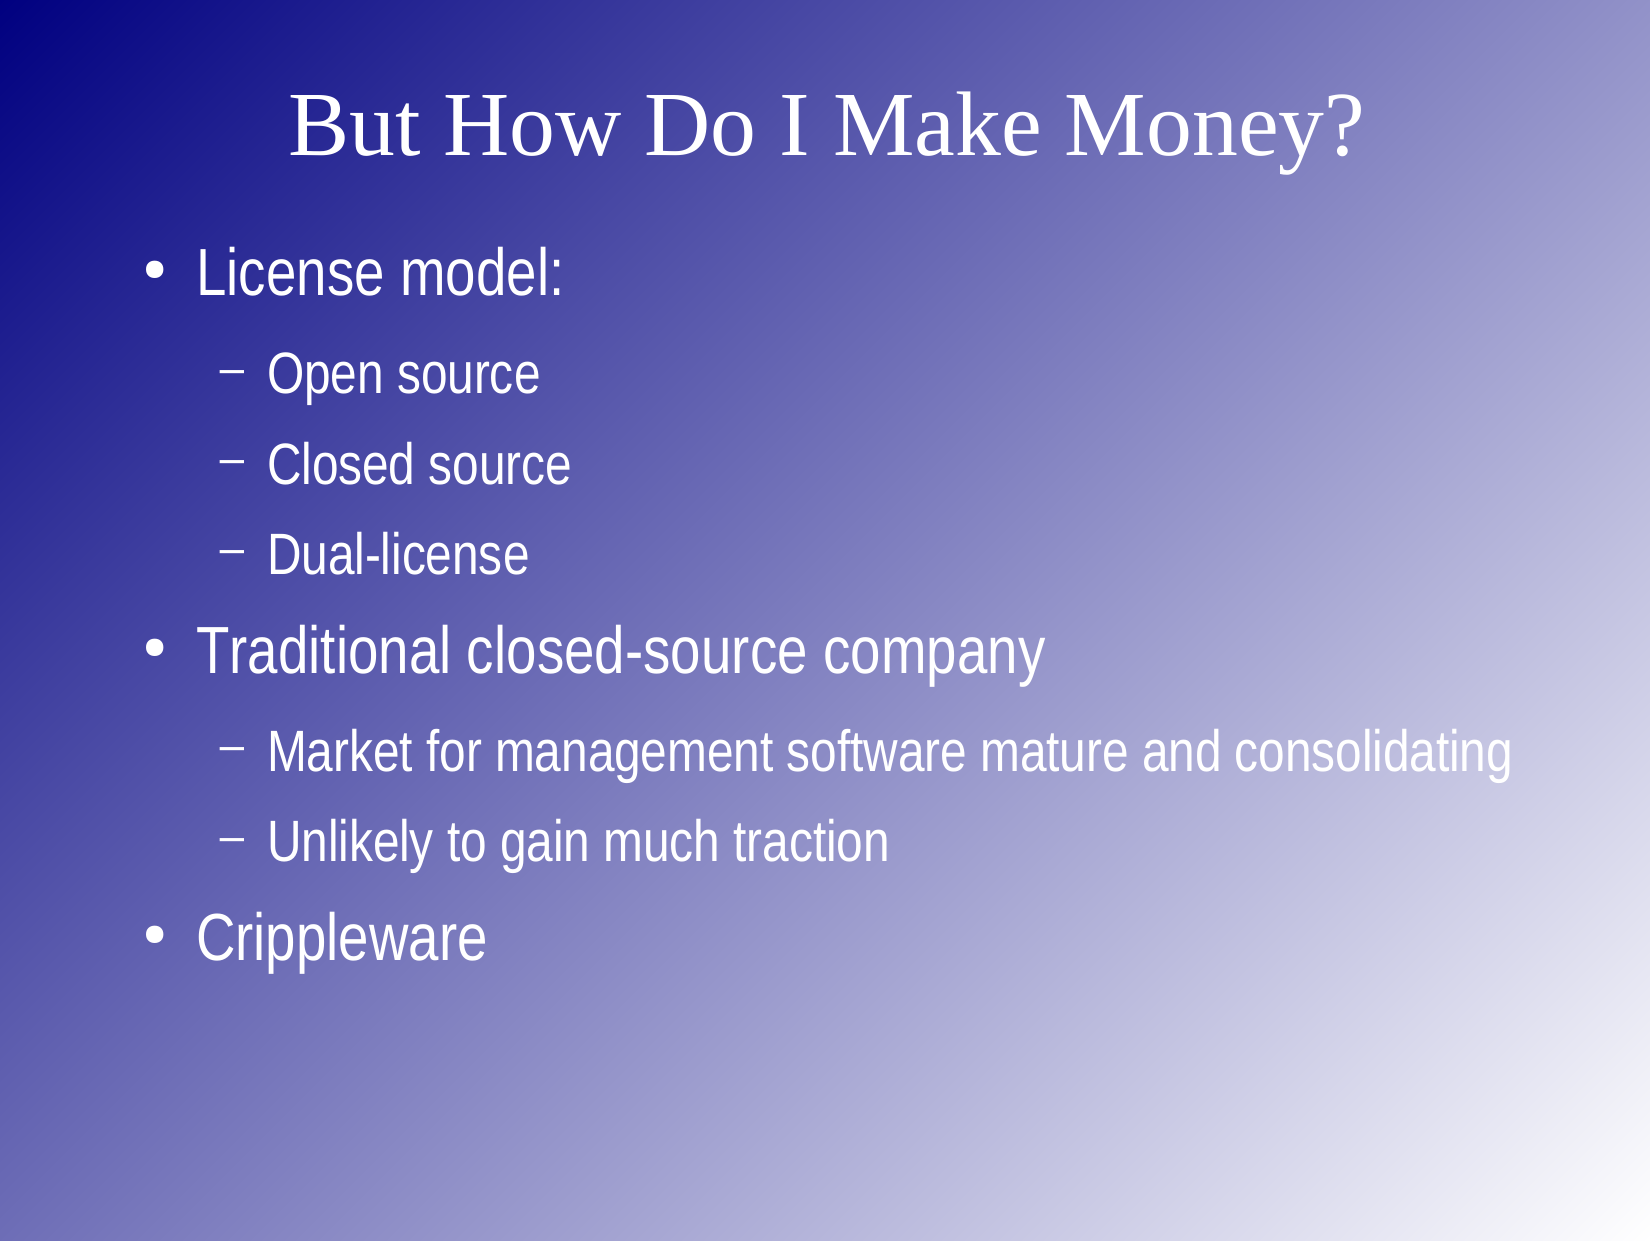

# But How Do I Make Money?
License model:
Open source
Closed source
Dual-license
Traditional closed-source company
Market for management software mature and consolidating
Unlikely to gain much traction
Crippleware